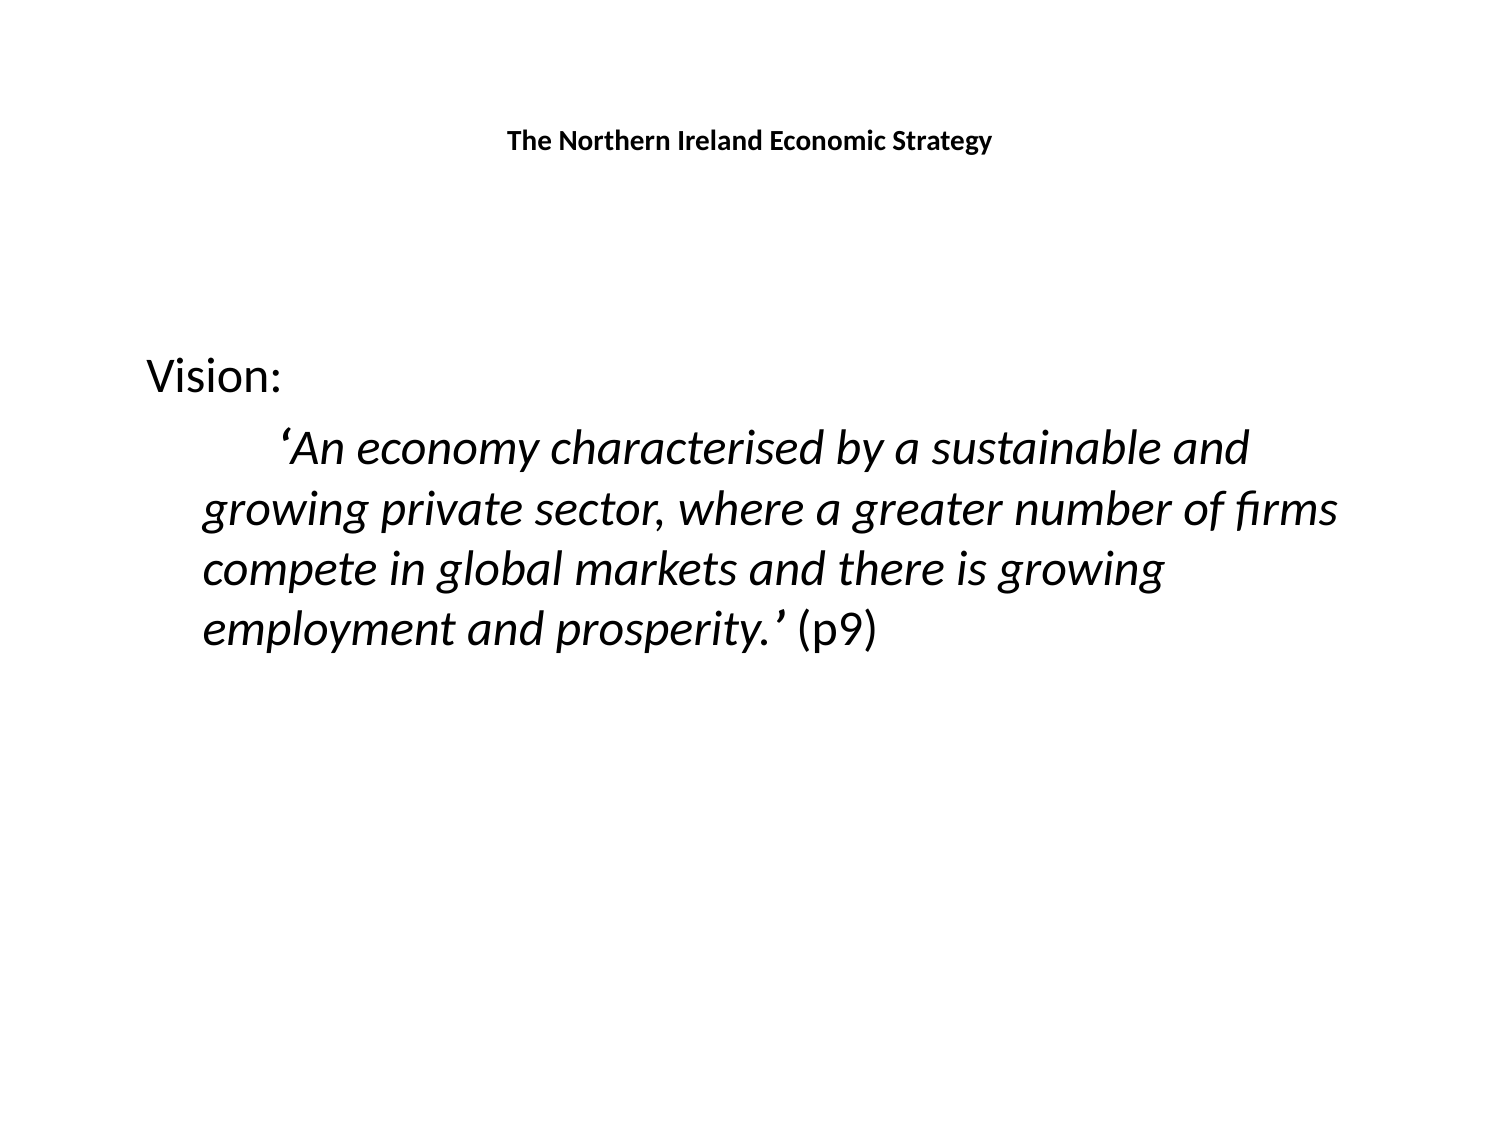

# The Northern Ireland Economic Strategy
Vision:
	‘An economy characterised by a sustainable and growing private sector, where a greater number of firms compete in global markets and there is growing employment and prosperity.’ (p9)